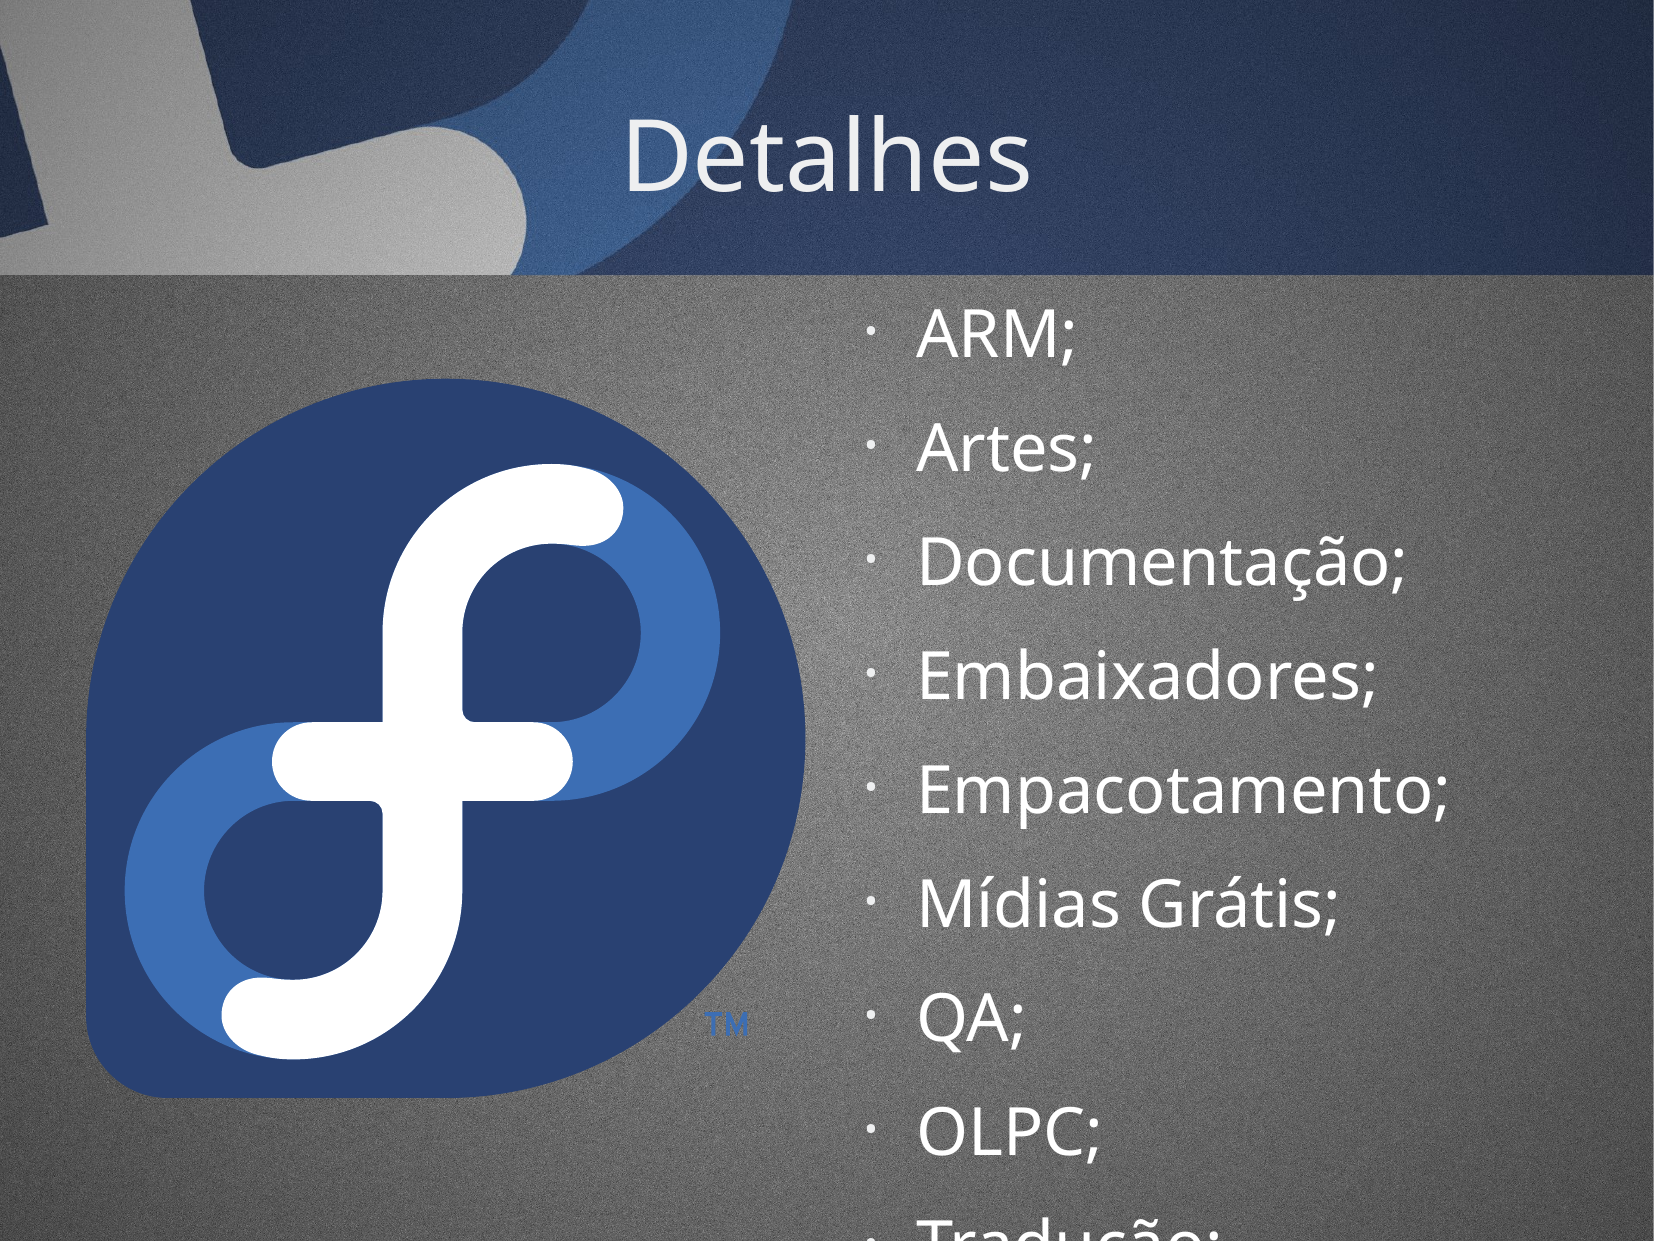

# Detalhes
ARM;
Artes;
Documentação;
Embaixadores;
Empacotamento;
Mídias Grátis;
QA;
OLPC;
Tradução;
Website.